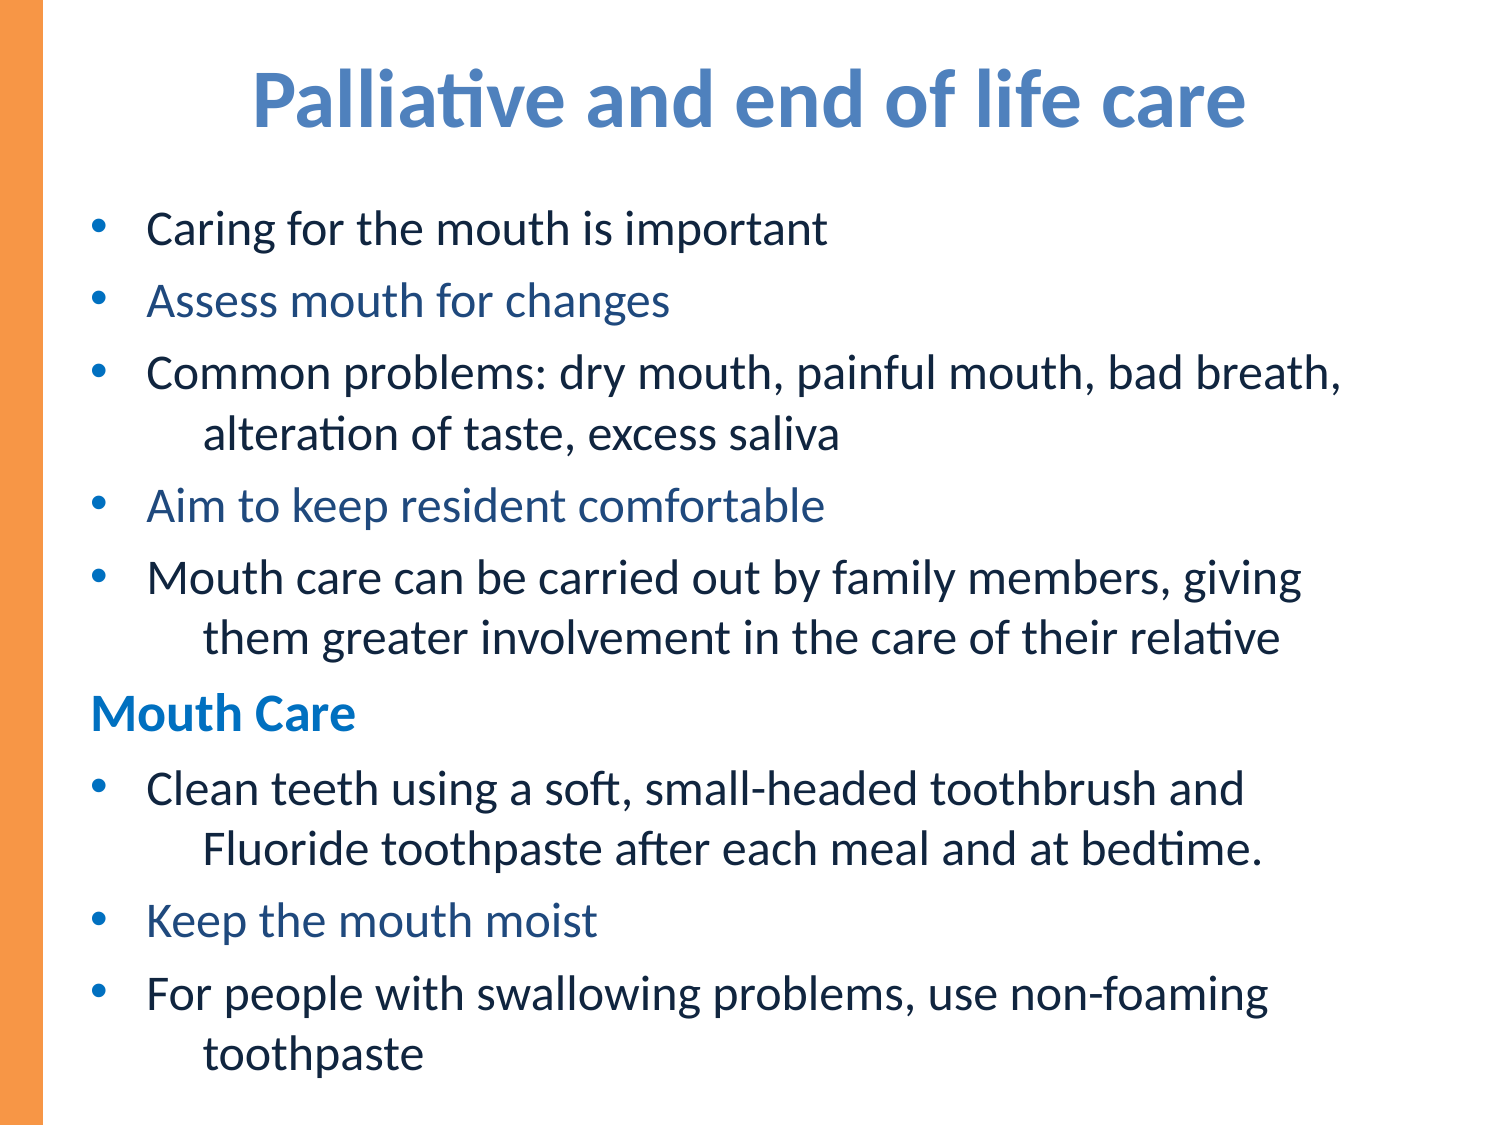

# Palliative and end of life care
Caring for the mouth is important
Assess mouth for changes
Common problems: dry mouth, painful mouth, bad breath, alteration of taste, excess saliva
Aim to keep resident comfortable
Mouth care can be carried out by family members, giving them greater involvement in the care of their relative
Mouth Care
Clean teeth using a soft, small-headed toothbrush and Fluoride toothpaste after each meal and at bedtime.
Keep the mouth moist
For people with swallowing problems, use non-foaming toothpaste